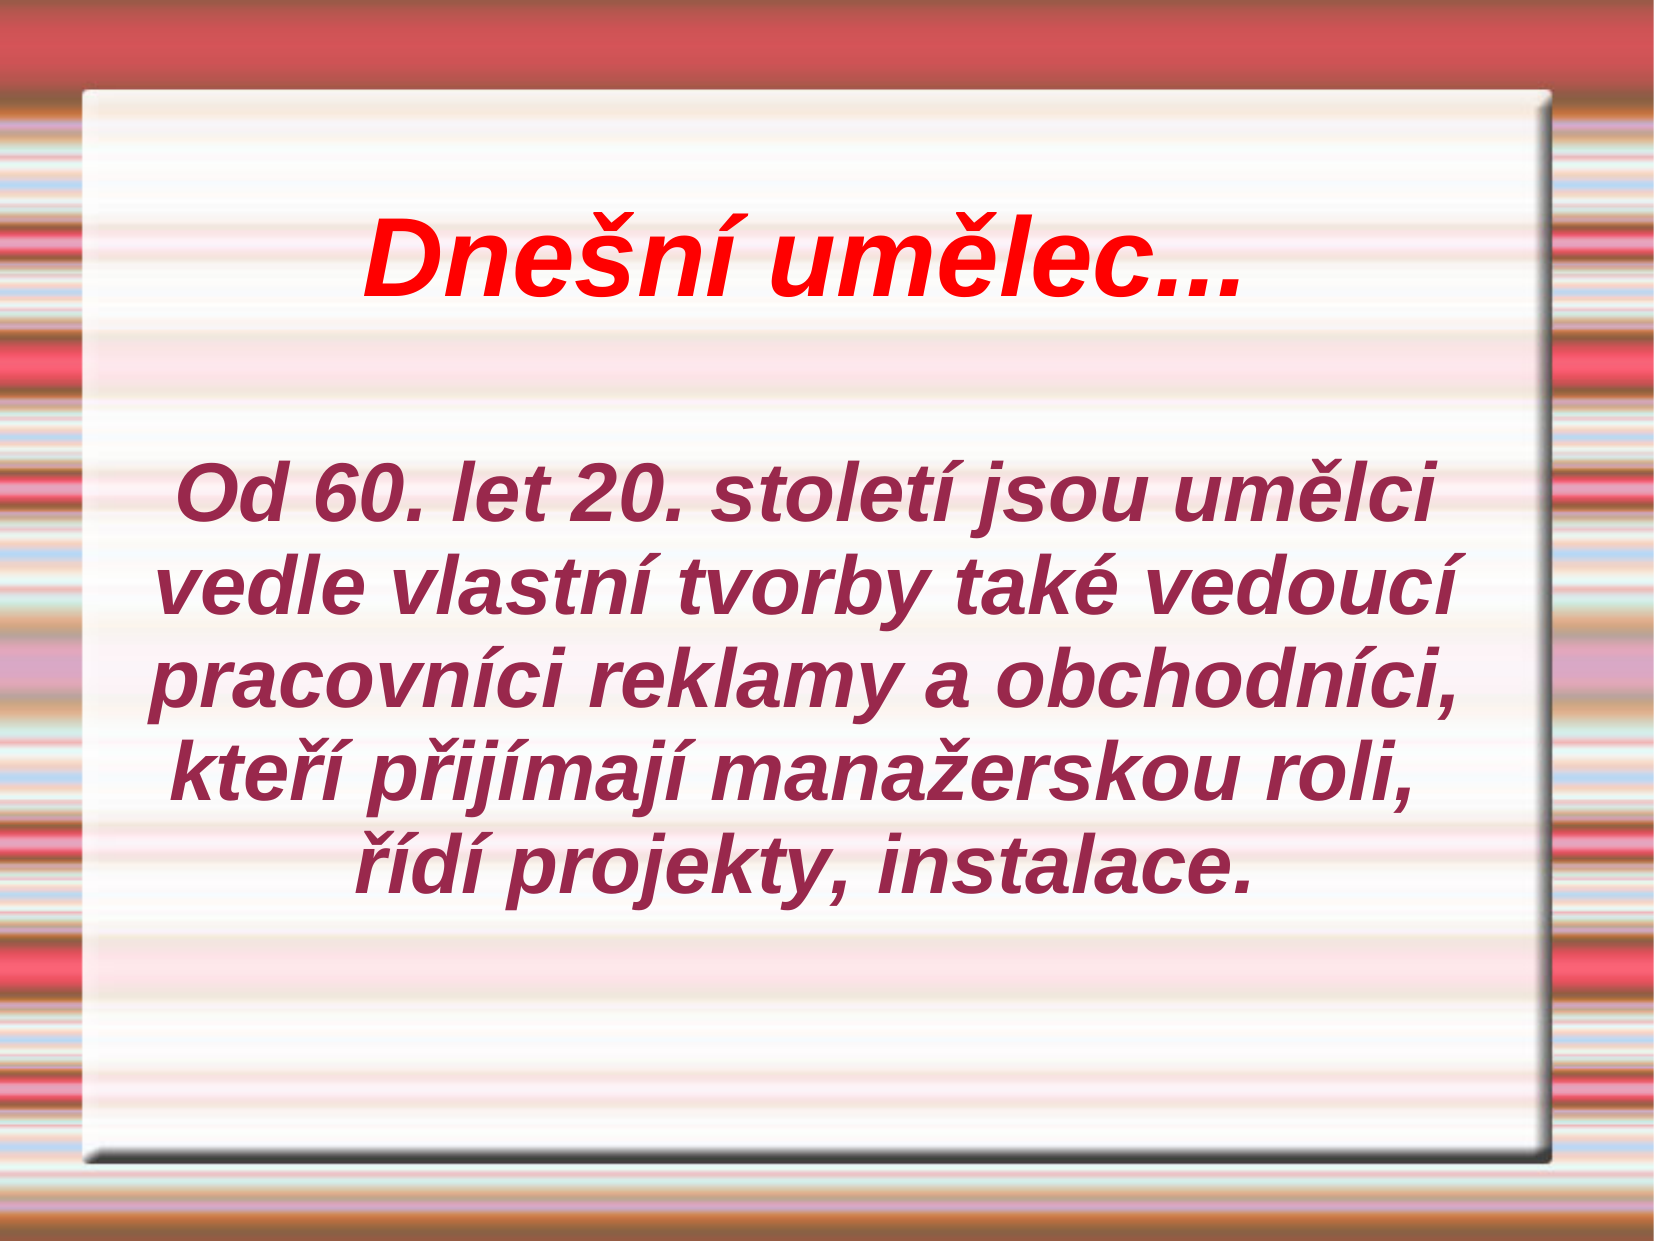

# Dnešní umělec... Od 60. let 20. století jsou umělci vedle vlastní tvorby také vedoucí pracovníci reklamy a obchodníci, kteří přijímají manažerskou roli, řídí projekty, instalace.